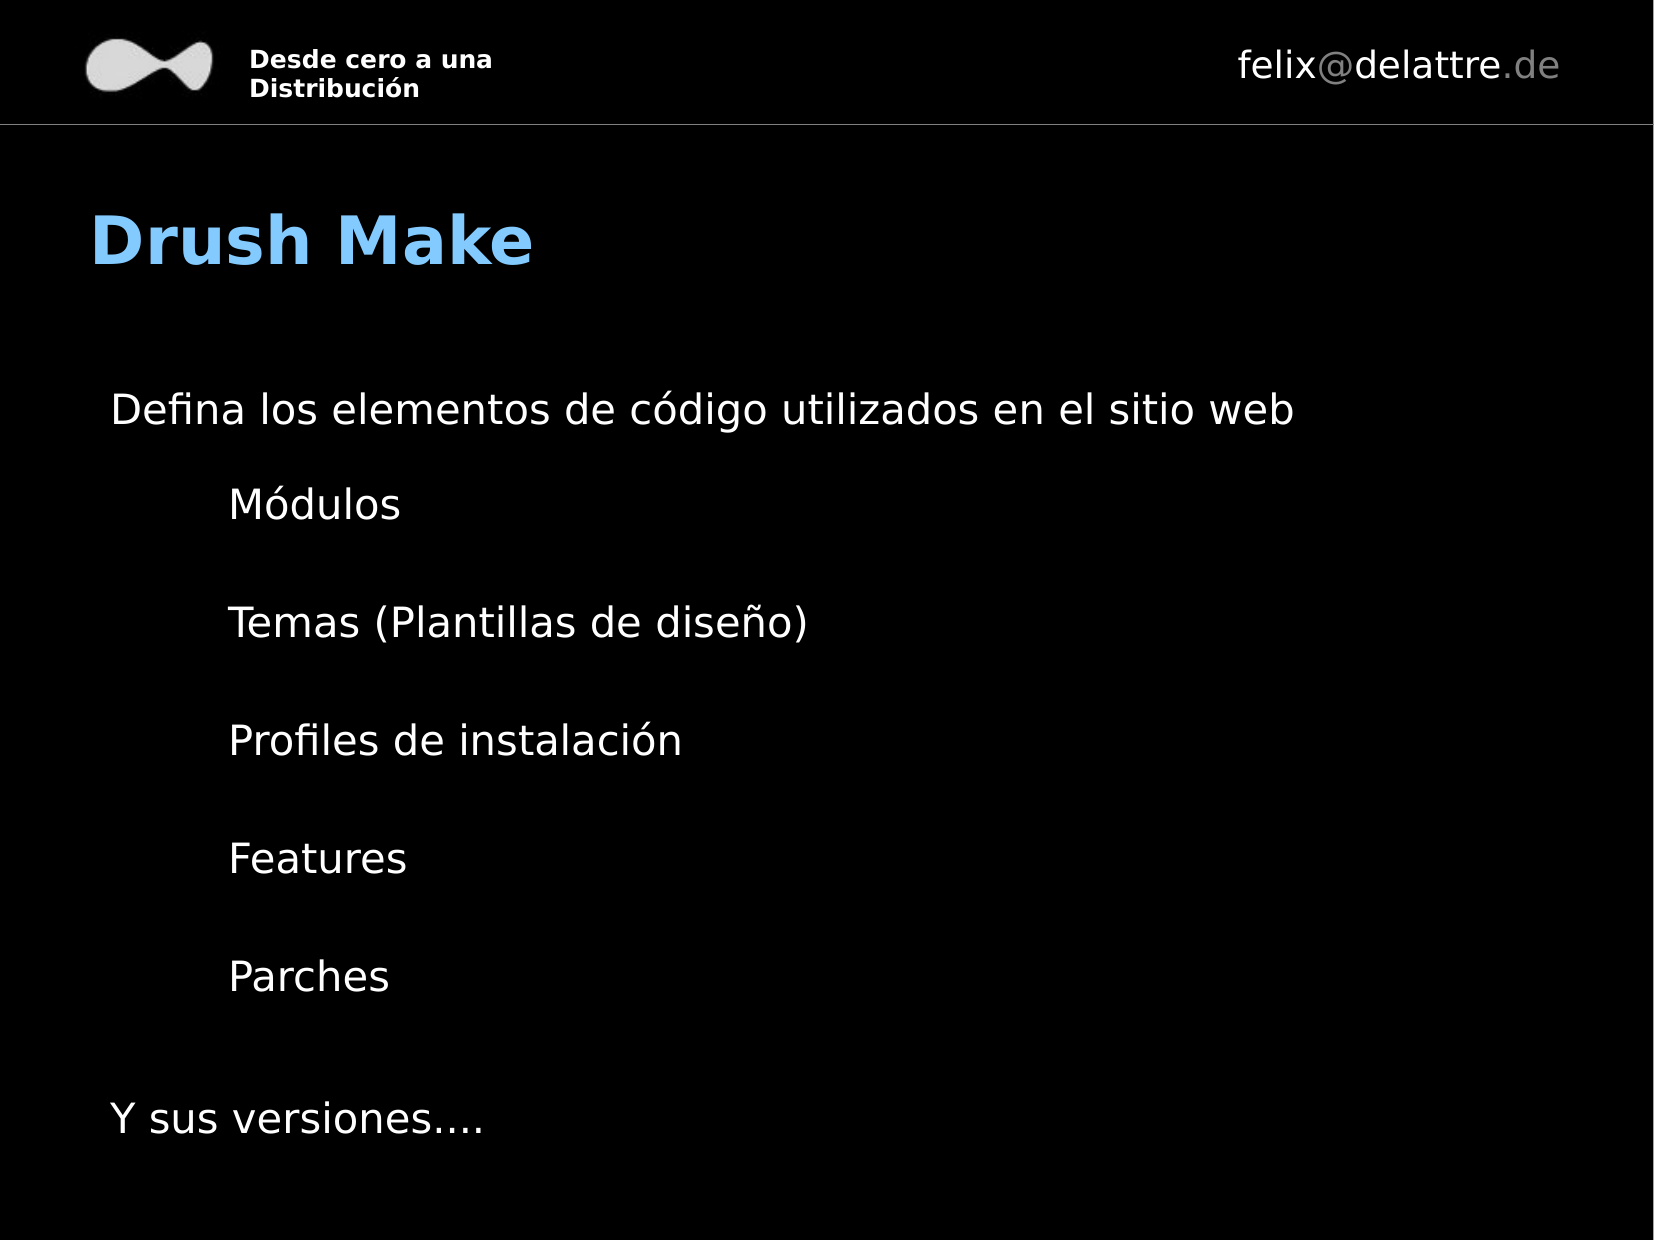

Drush Make
Defina los elementos de código utilizados en el sitio web
Módulos
Temas (Plantillas de diseño)
Profiles de instalación
Features
Parches
Y sus versiones....